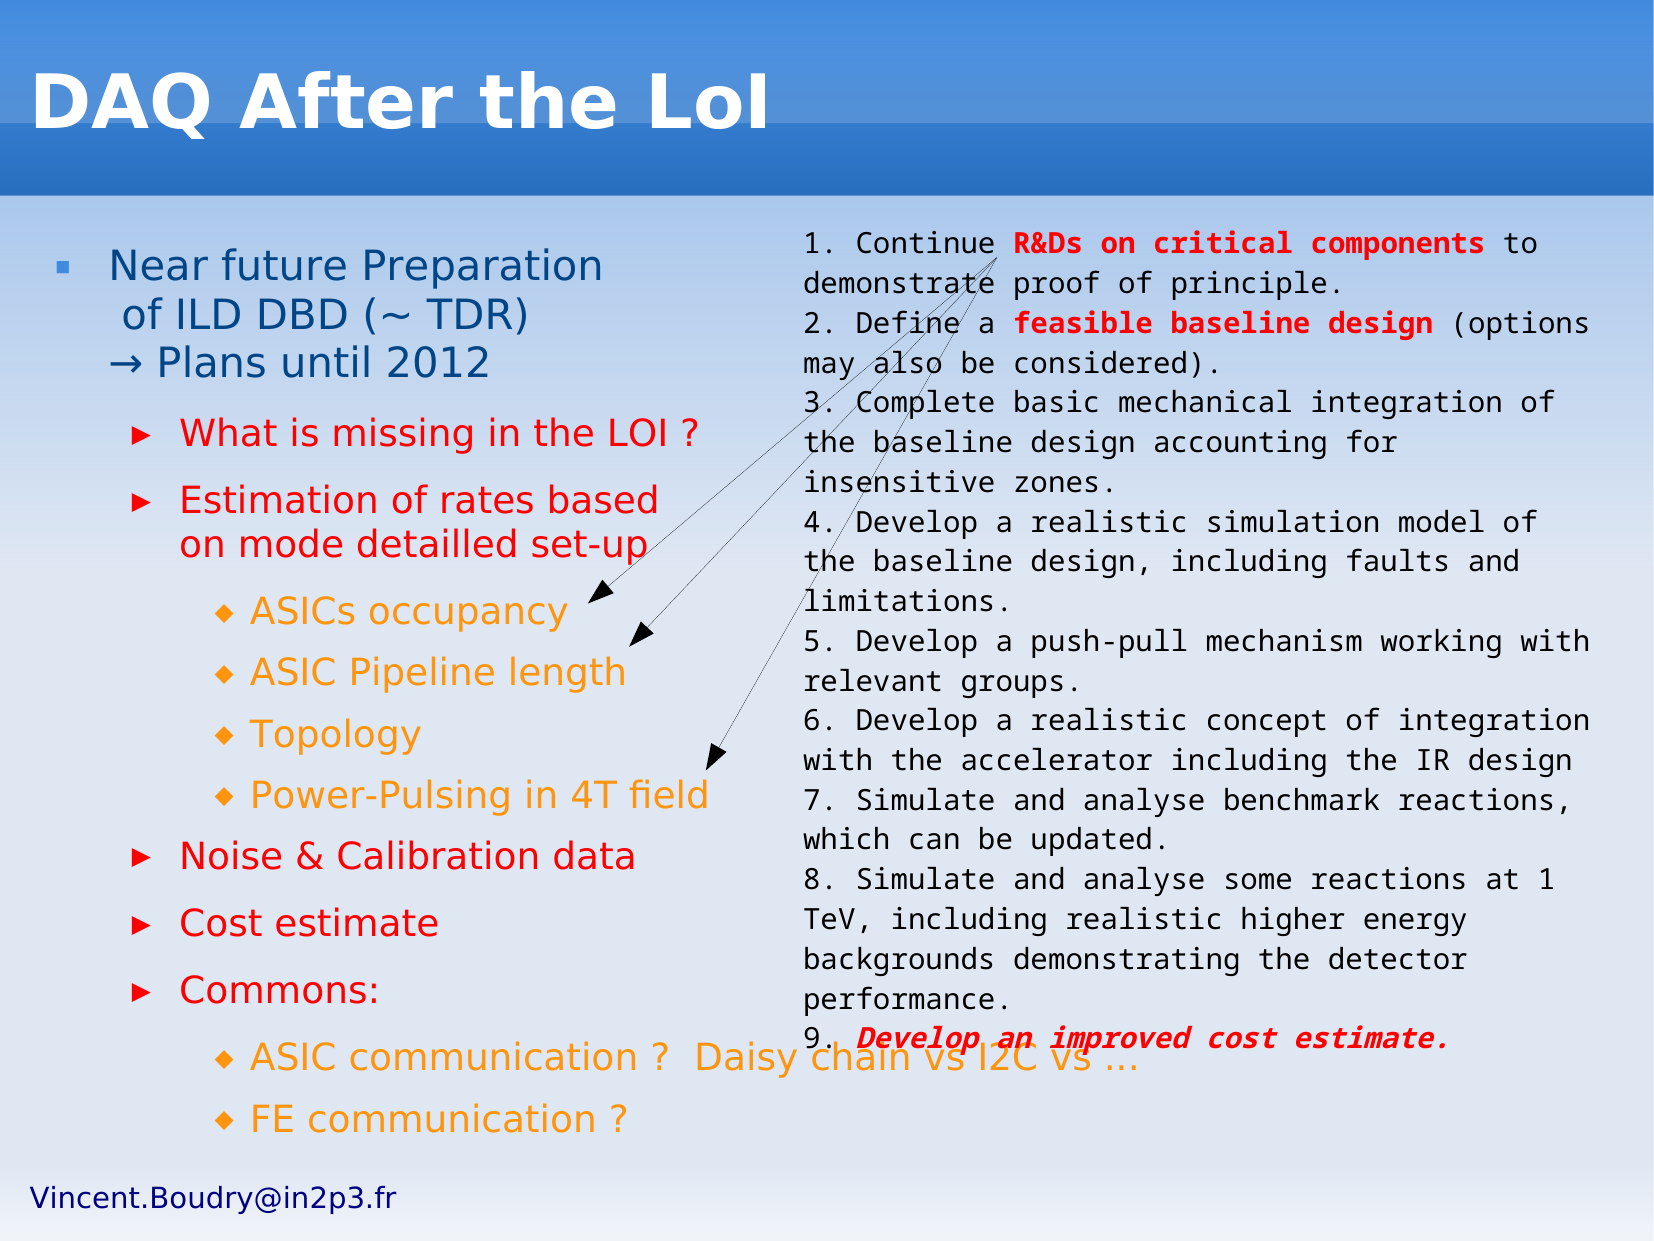

# DAQ After the LoI
1. Continue R&Ds on critical components to demonstrate proof of principle.
2. Define a feasible baseline design (options may also be considered).
3. Complete basic mechanical integration of the baseline design accounting for insensitive zones.
4. Develop a realistic simulation model of the baseline design, including faults and limitations.
5. Develop a push-pull mechanism working with relevant groups.
6. Develop a realistic concept of integration with the accelerator including the IR design
7. Simulate and analyse benchmark reactions, which can be updated.
8. Simulate and analyse some reactions at 1 TeV, including realistic higher energy backgrounds demonstrating the detector performance.
9. Develop an improved cost estimate.
Near future Preparation
 of ILD DBD (~ TDR)
→ Plans until 2012
What is missing in the LOI ?
Estimation of rates based
on mode detailled set-up
ASICs occupancy
ASIC Pipeline length
Topology
Power-Pulsing in 4T field
Noise & Calibration data
Cost estimate
Commons:
ASIC communication ? Daisy chain vs I2C vs ...
FE communication ?